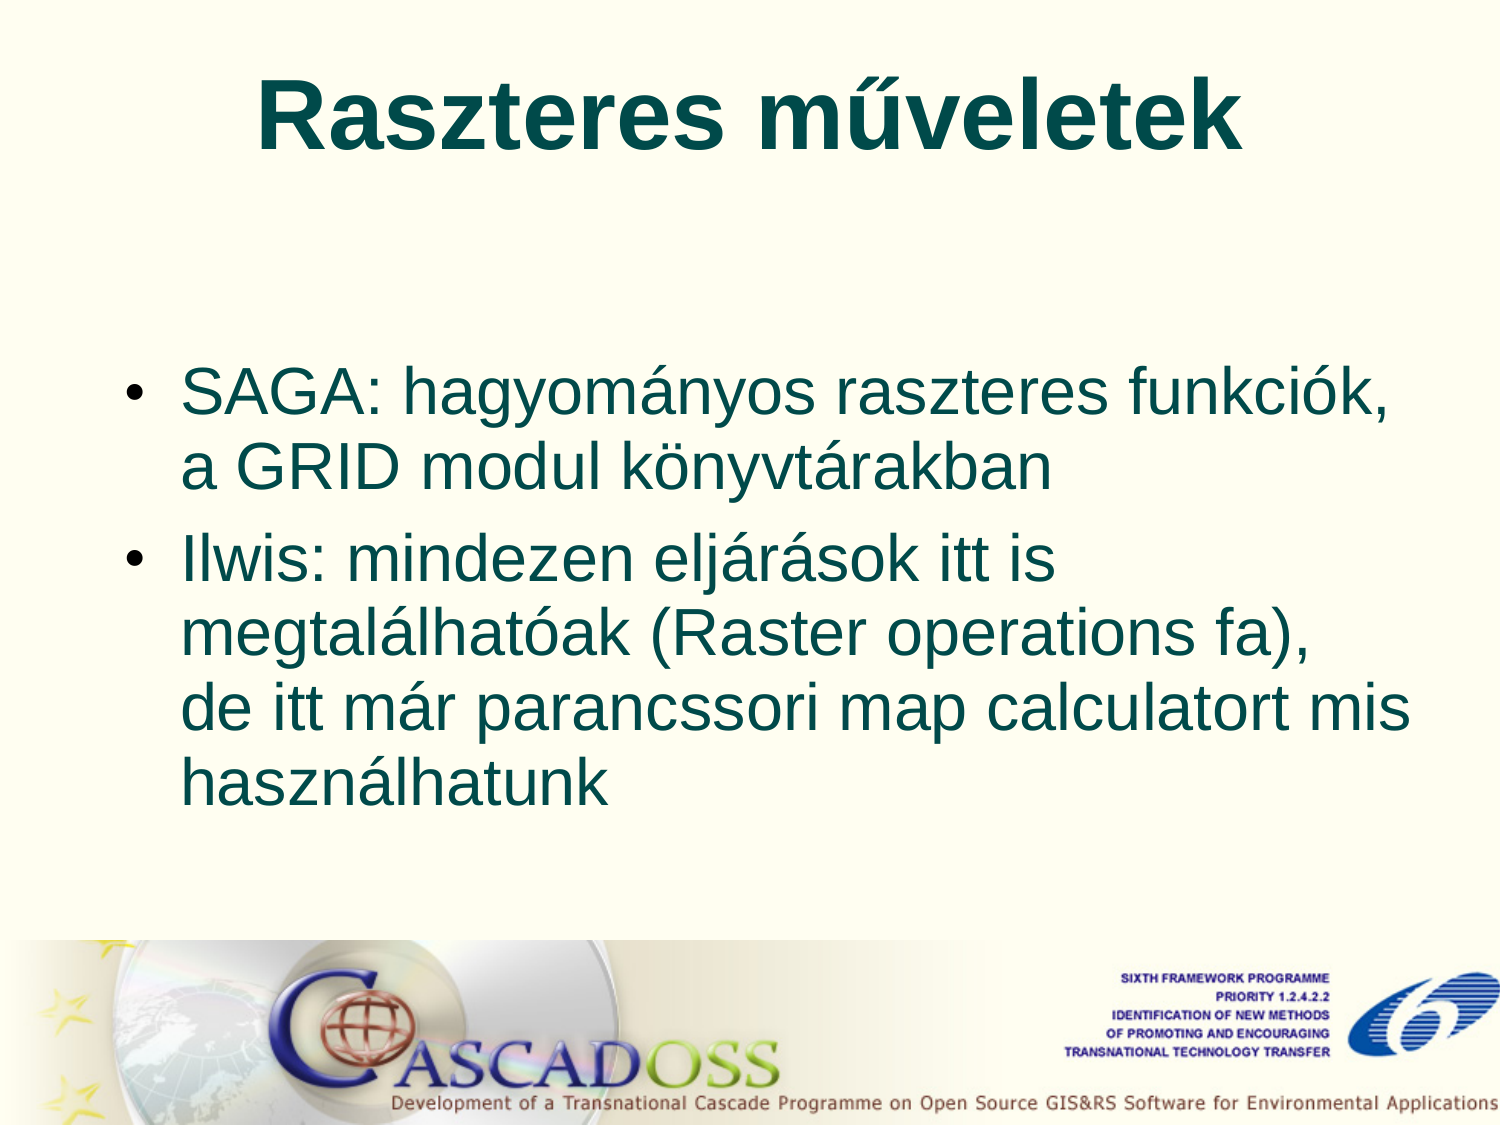

# Raszteres műveletek
SAGA: hagyományos raszteres funkciók, a GRID modul könyvtárakban
Ilwis: mindezen eljárások itt is megtalálhatóak (Raster operations fa), de itt már parancssori map calculatort mis használhatunk